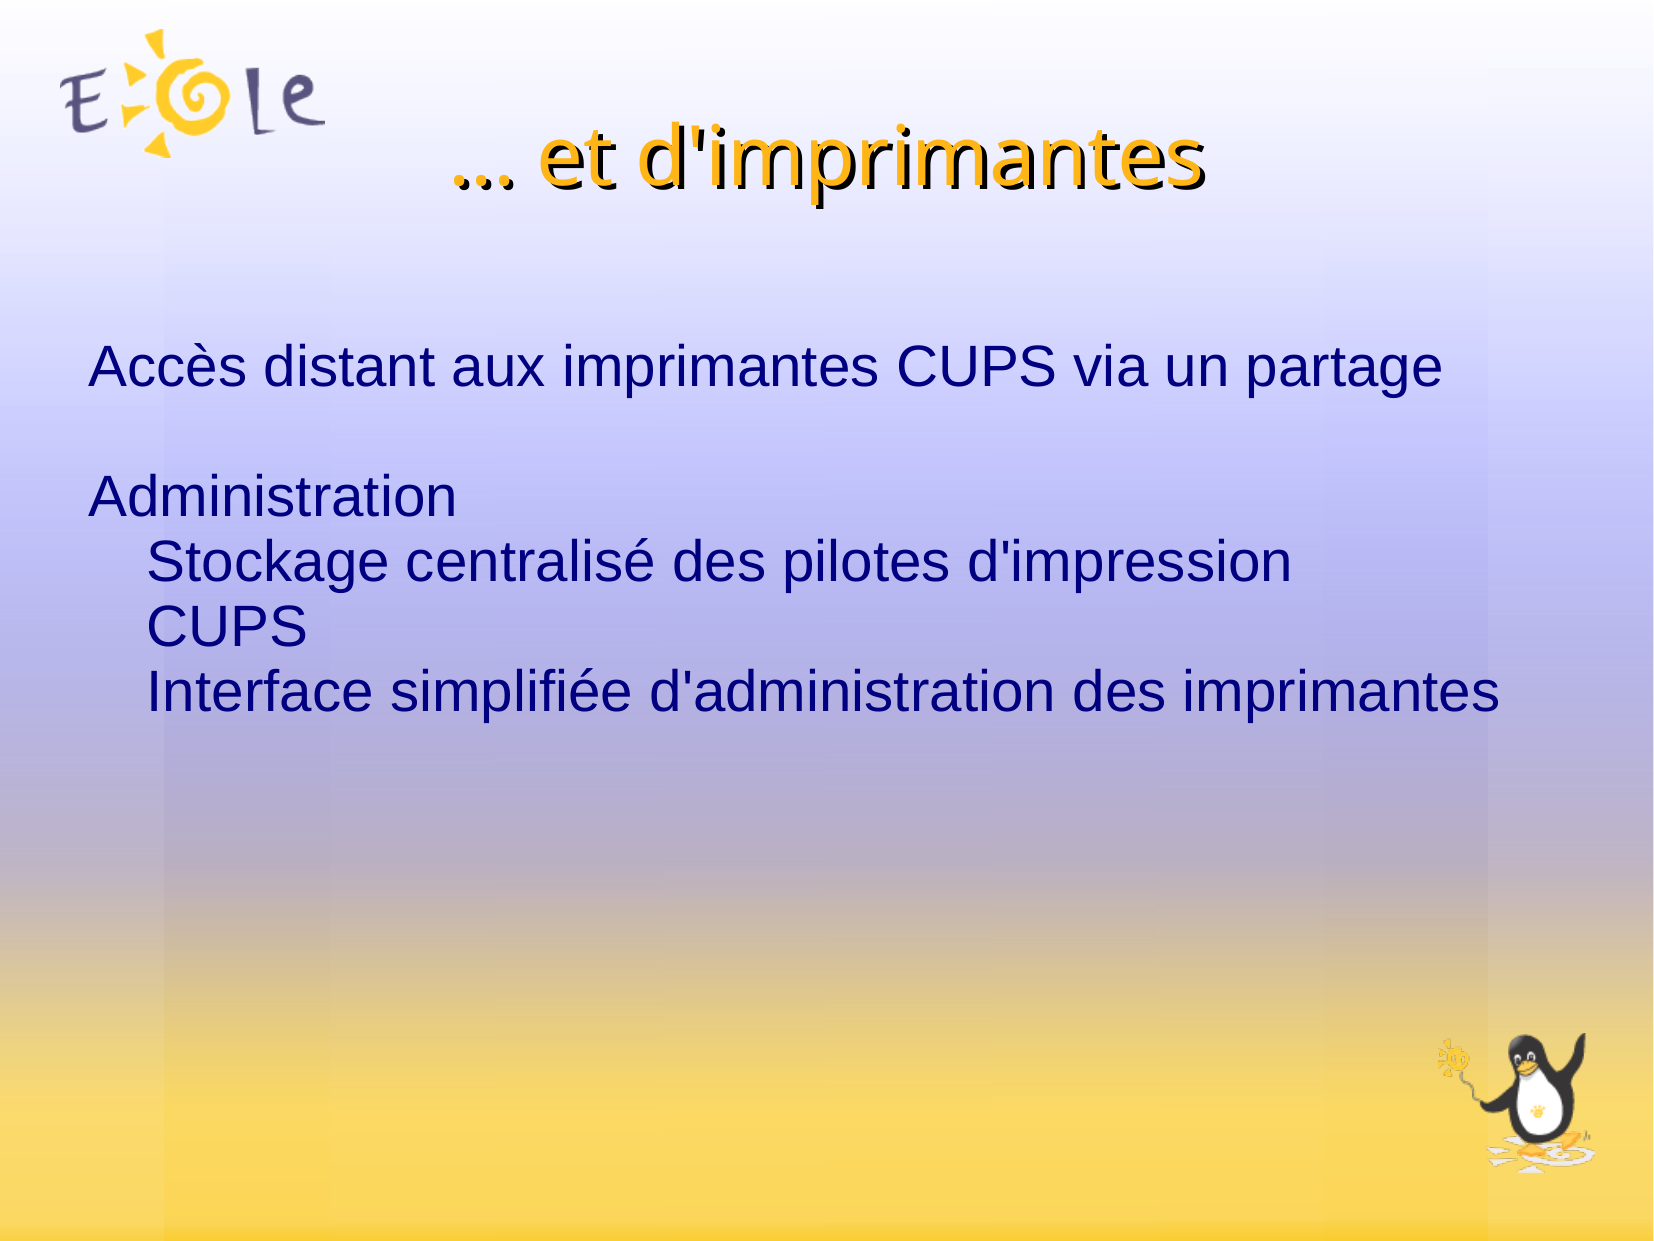

# ... et d'imprimantes
Accès distant aux imprimantes CUPS via un partage
Administration
Stockage centralisé des pilotes d'impression
CUPS
Interface simplifiée d'administration des imprimantes